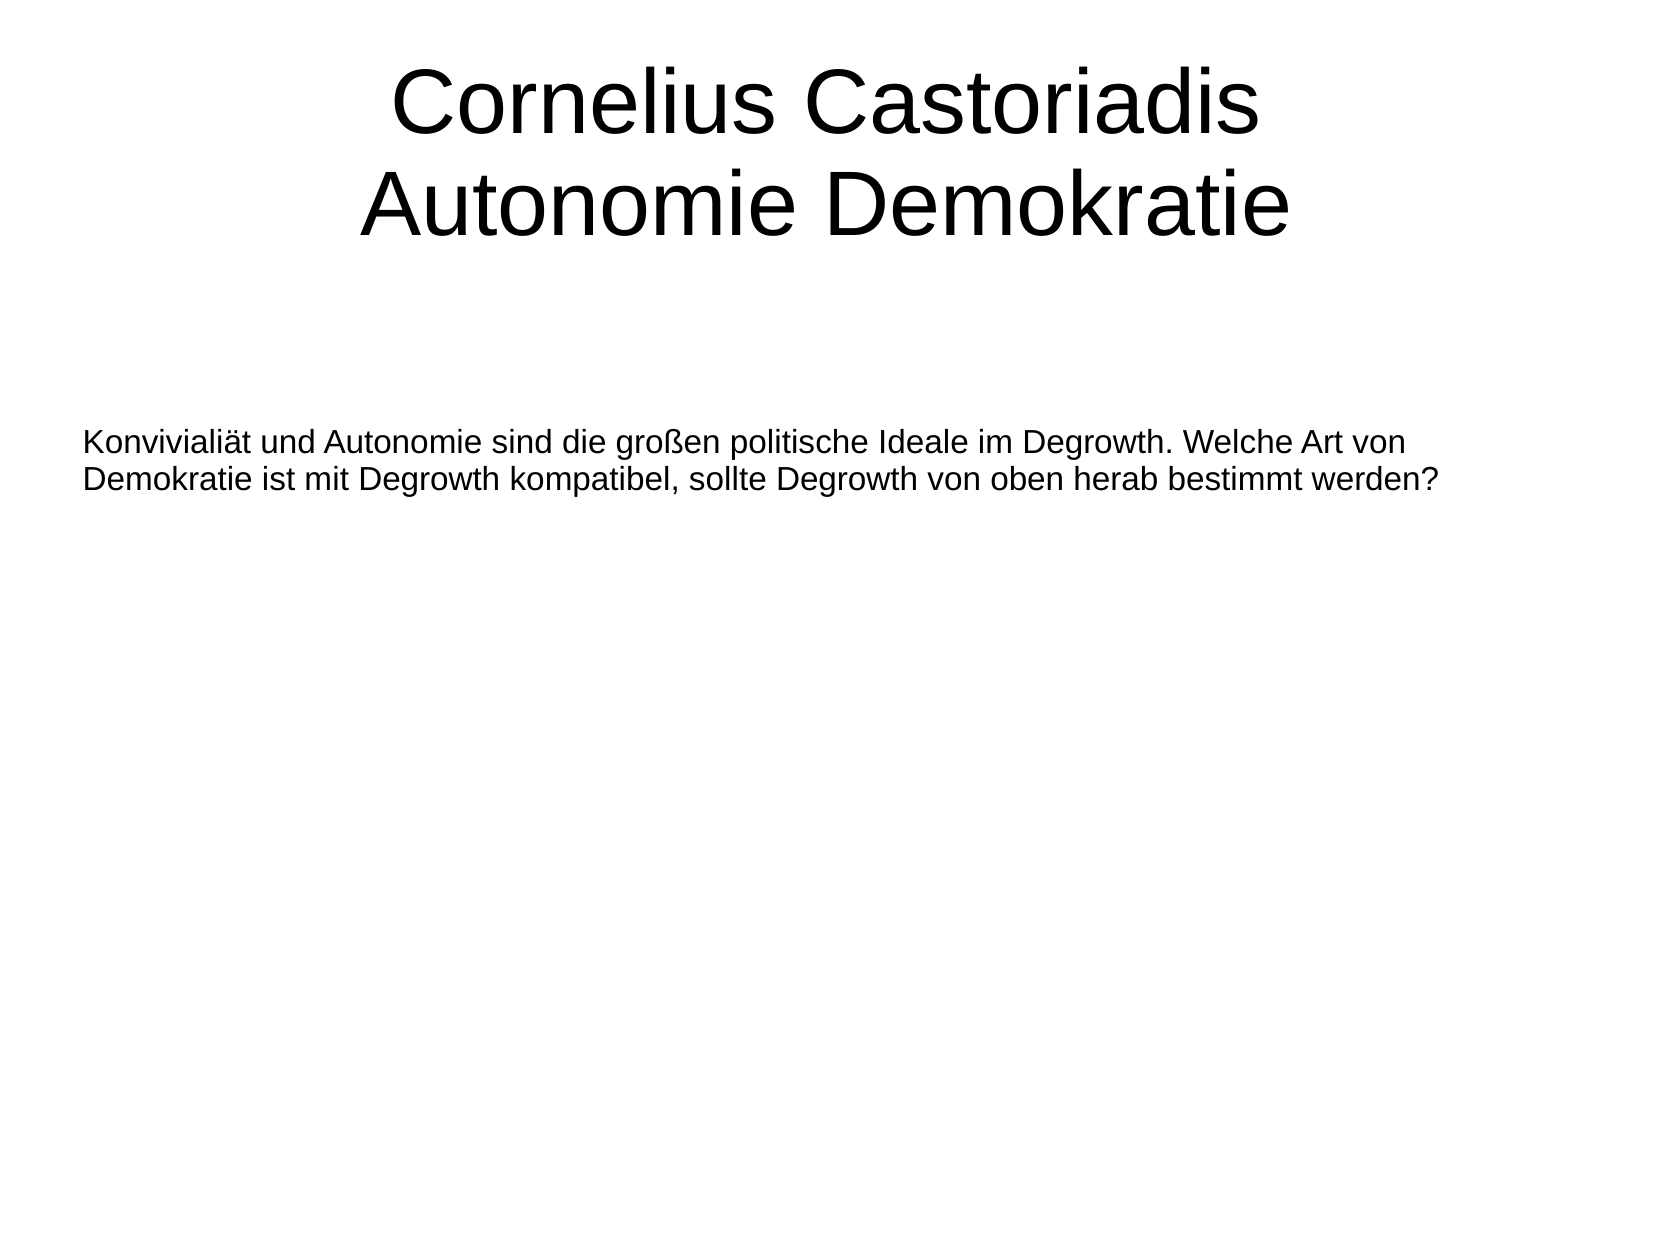

# Cornelius Castoriadis Autonomie Demokratie
Konvivialiät und Autonomie sind die großen politische Ideale im Degrowth. Welche Art von Demokratie ist mit Degrowth kompatibel, sollte Degrowth von oben herab bestimmt werden?